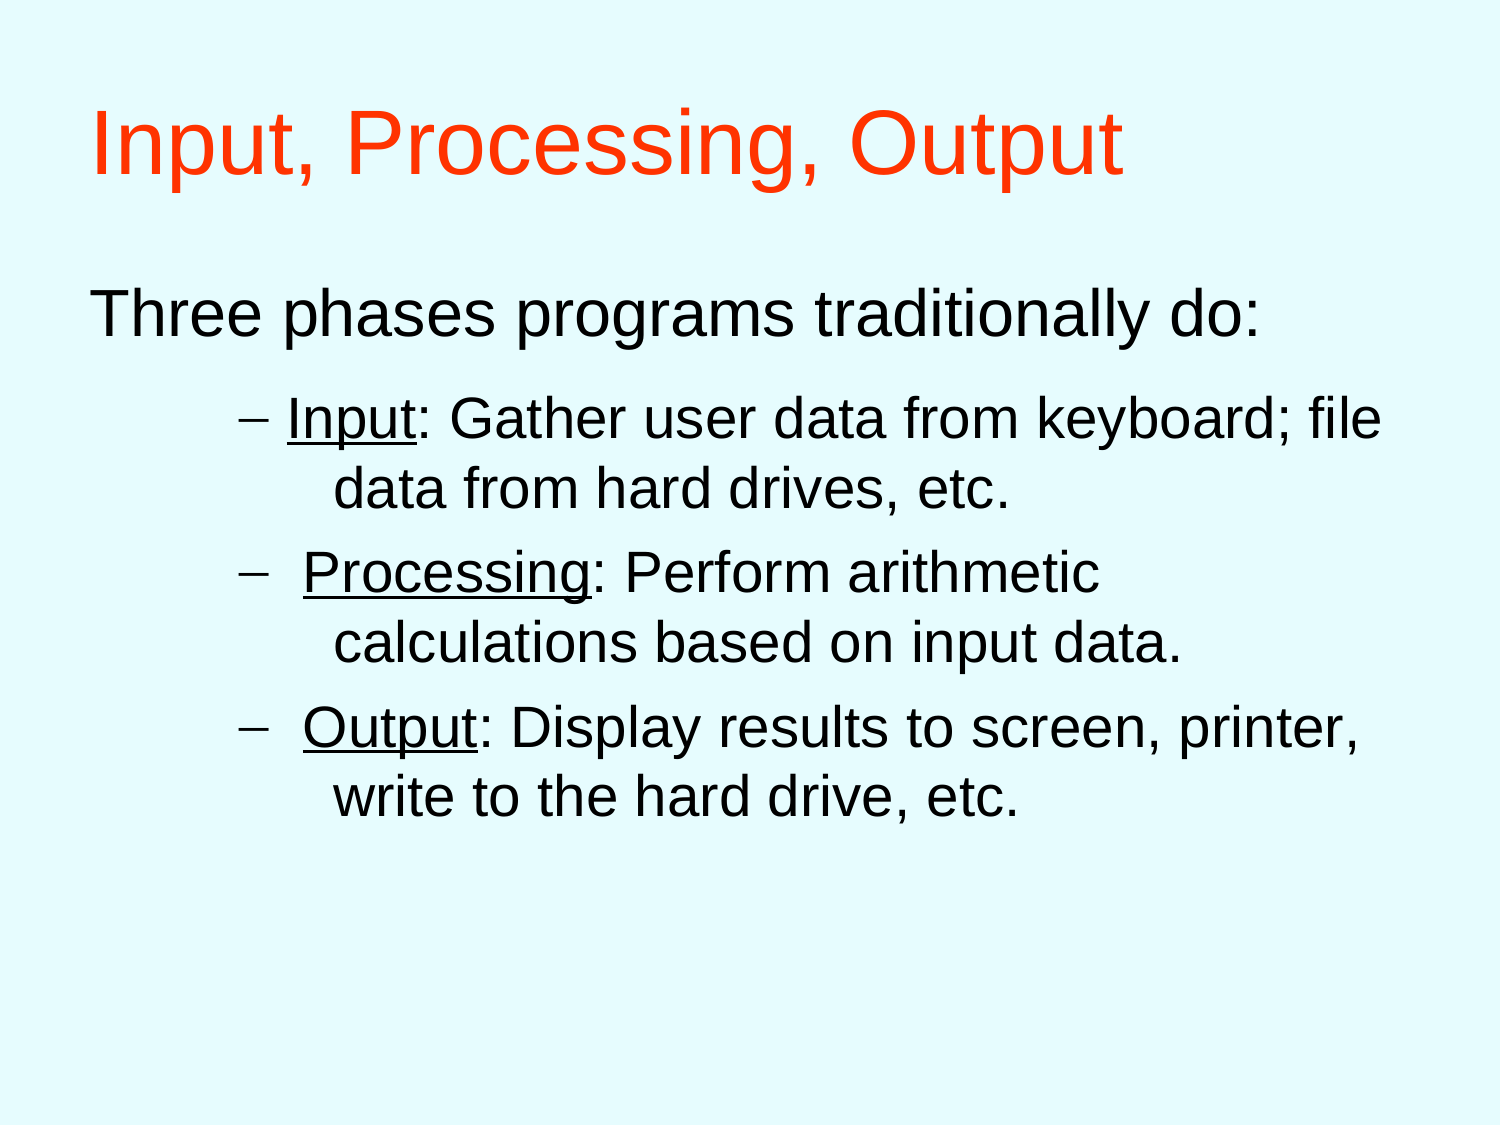

# Input, Processing, Output
Three phases programs traditionally do:
Input: Gather user data from keyboard; file data from hard drives, etc.
 Processing: Perform arithmetic calculations based on input data.
 Output: Display results to screen, printer, write to the hard drive, etc.